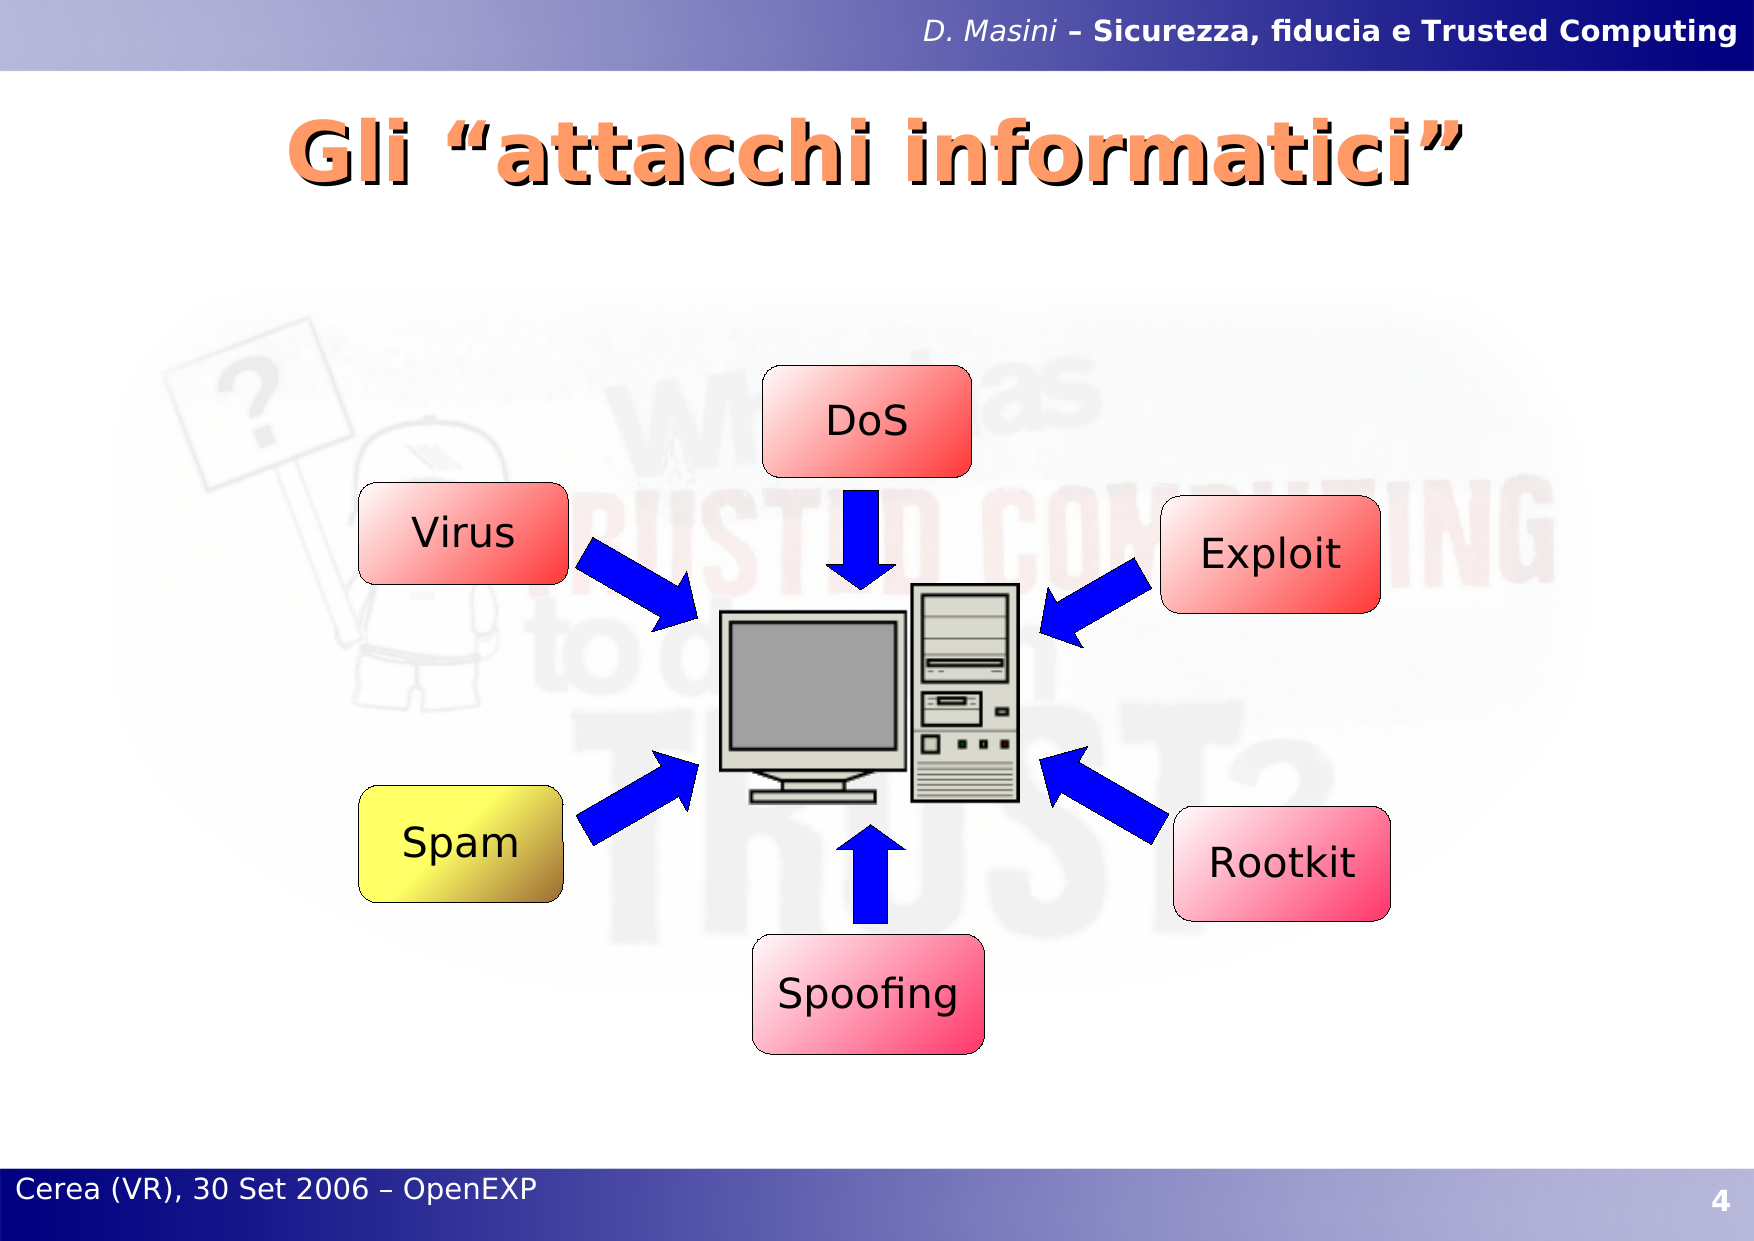

D. Masini – Sicurezza, fiducia e Trusted Computing
# Gli “attacchi informatici”
DoS
Virus
Exploit
Spam
Rootkit
Spoofing
Cerea (VR), 30 Set 2006 – OpenEXP